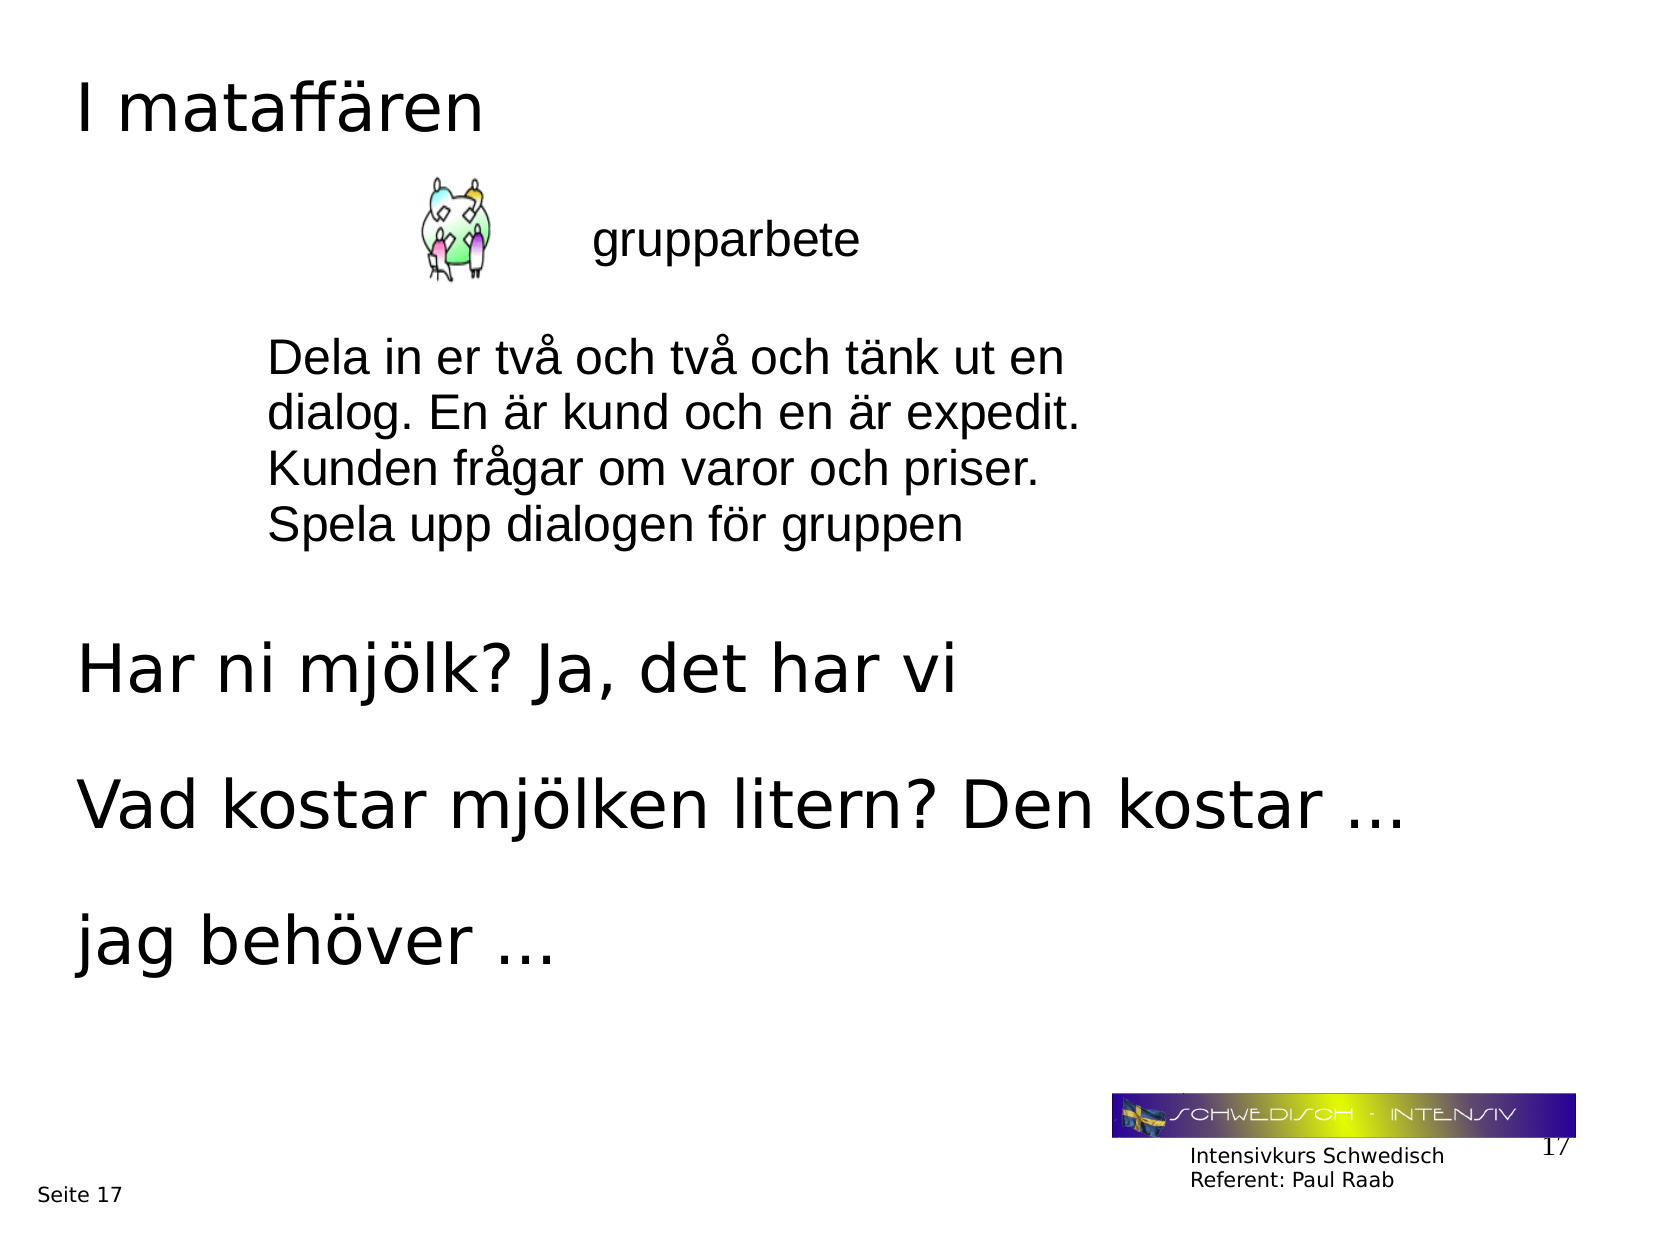

I mataffären
grupparbete
Dela in er två och två och tänk ut en dialog. En är kund och en är expedit.
Kunden frågar om varor och priser.
Spela upp dialogen för gruppen
Har ni mjölk? Ja, det har vi
Vad kostar mjölken litern? Den kostar ...
jag behöver ...